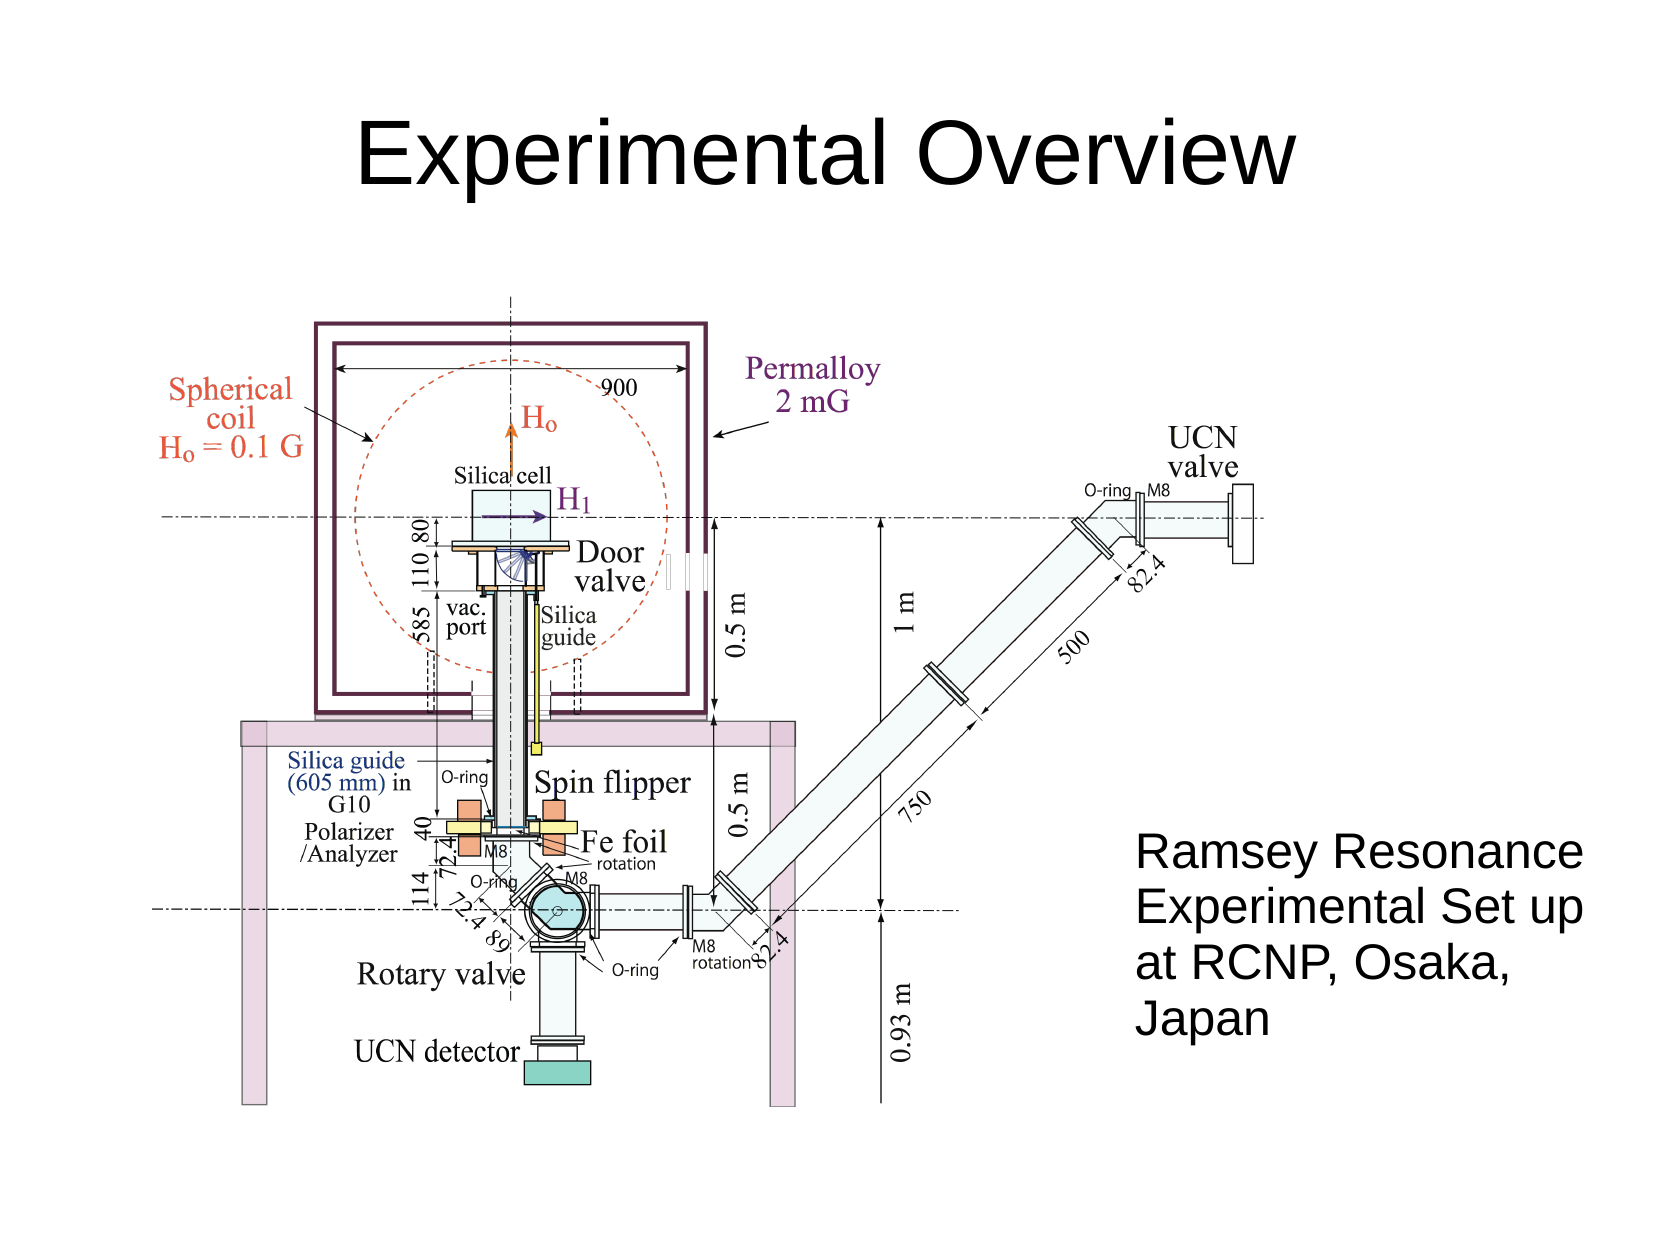

# Experimental Overview
Ramsey Resonance Experimental Set up at RCNP, Osaka, Japan